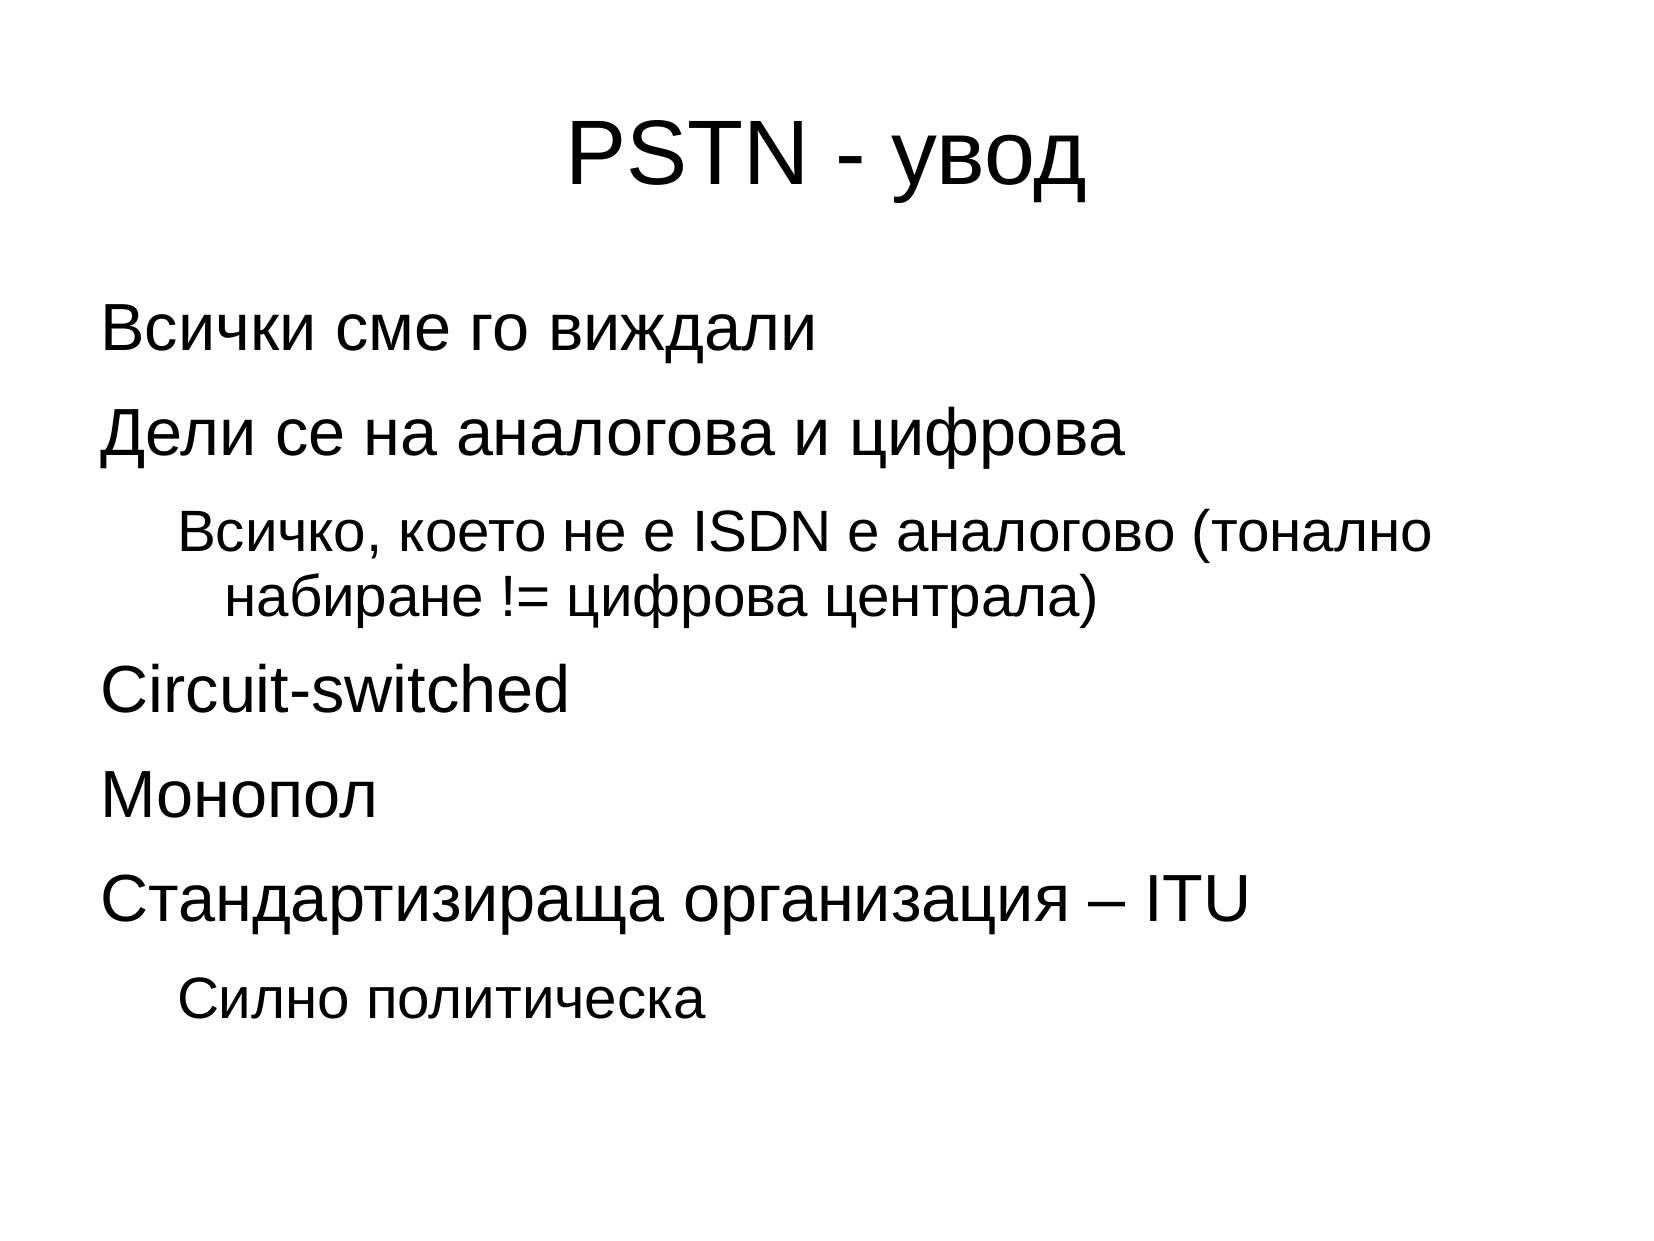

# PSTN - увод
Всички сме го виждали
Дели се на аналогова и цифрова
Всичко, което не е ISDN е аналогово (тонално набиране != цифрова централа)
Circuit-switched
Монопол
Стандартизираща организация – ITU
Силно политическа